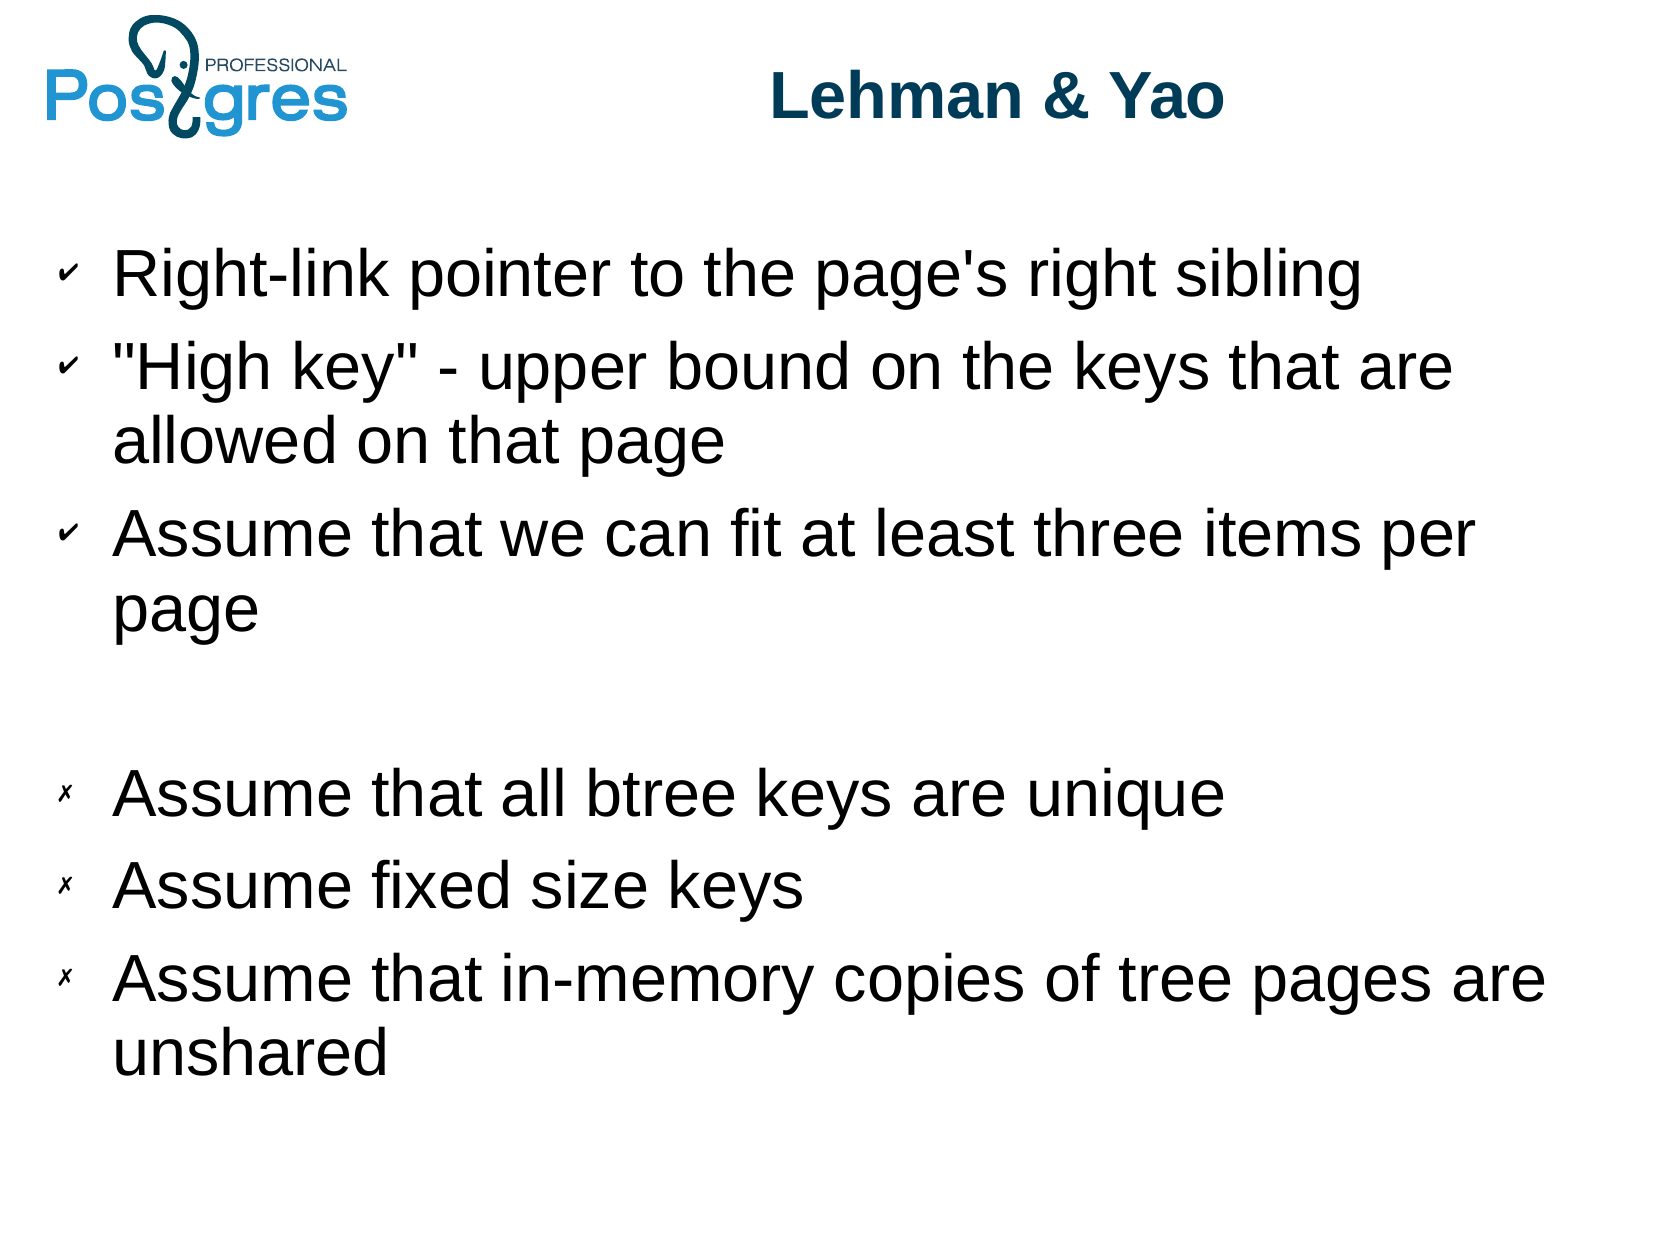

# Lehman & Yao
Right-link pointer to the page's right sibling
"High key" - upper bound on the keys that are allowed on that page
Assume that we can fit at least three items per page
Assume that all btree keys are unique
Assume fixed size keys
Assume that in-memory copies of tree pages are unshared